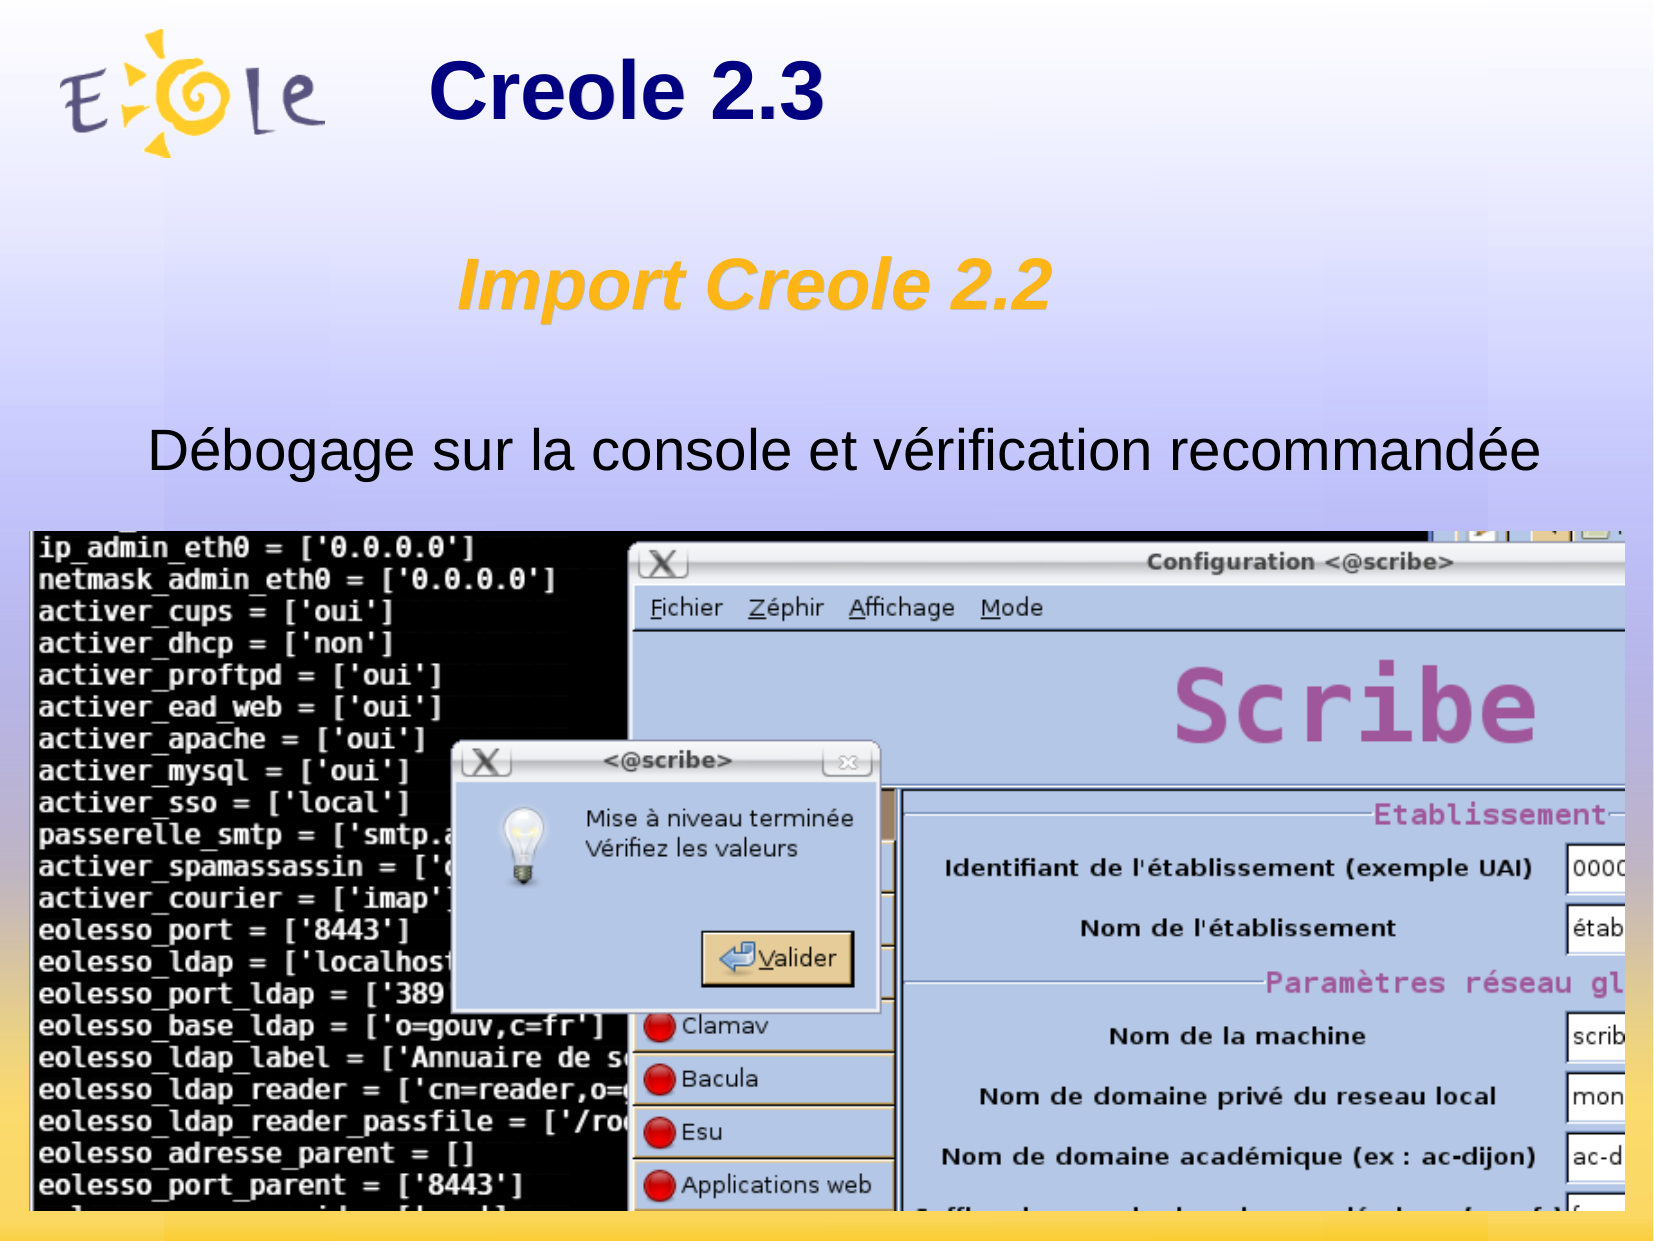

Creole 2.3
Import Creole 2.2
Débogage sur la console et vérification recommandée